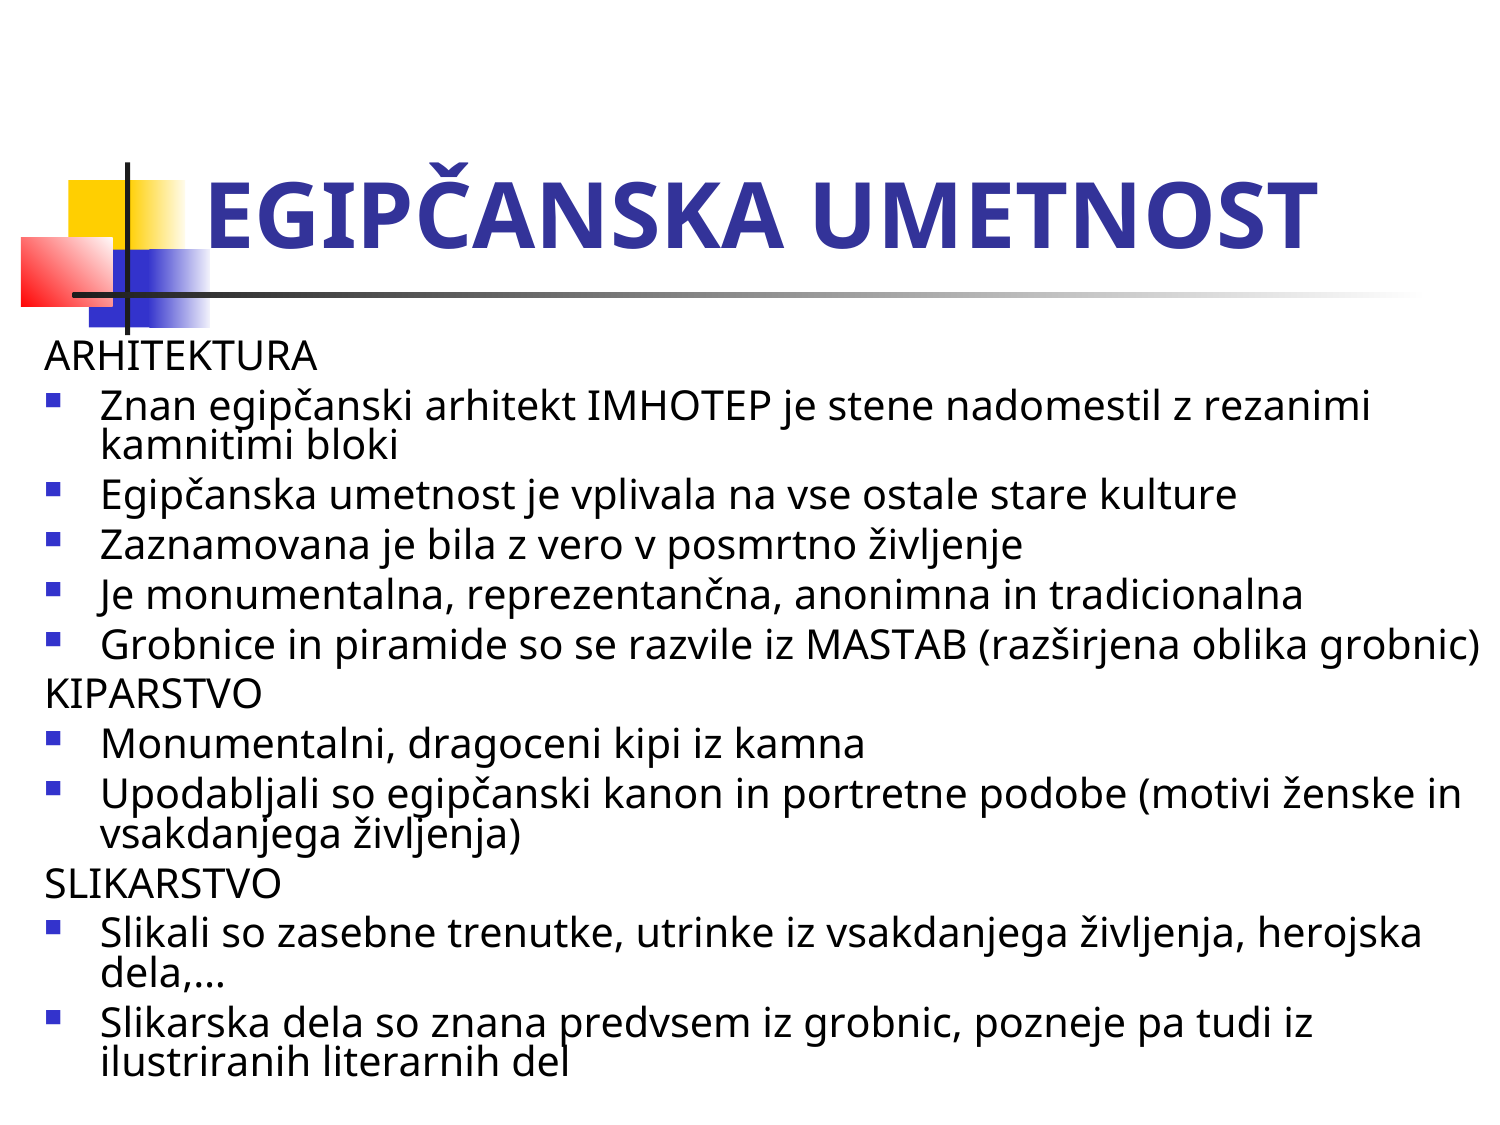

# EGIPČANSKA UMETNOST
ARHITEKTURA
Znan egipčanski arhitekt IMHOTEP je stene nadomestil z rezanimi kamnitimi bloki
Egipčanska umetnost je vplivala na vse ostale stare kulture
Zaznamovana je bila z vero v posmrtno življenje
Je monumentalna, reprezentančna, anonimna in tradicionalna
Grobnice in piramide so se razvile iz MASTAB (razširjena oblika grobnic)
KIPARSTVO
Monumentalni, dragoceni kipi iz kamna
Upodabljali so egipčanski kanon in portretne podobe (motivi ženske in vsakdanjega življenja)
SLIKARSTVO
Slikali so zasebne trenutke, utrinke iz vsakdanjega življenja, herojska dela,…
Slikarska dela so znana predvsem iz grobnic, pozneje pa tudi iz ilustriranih literarnih del